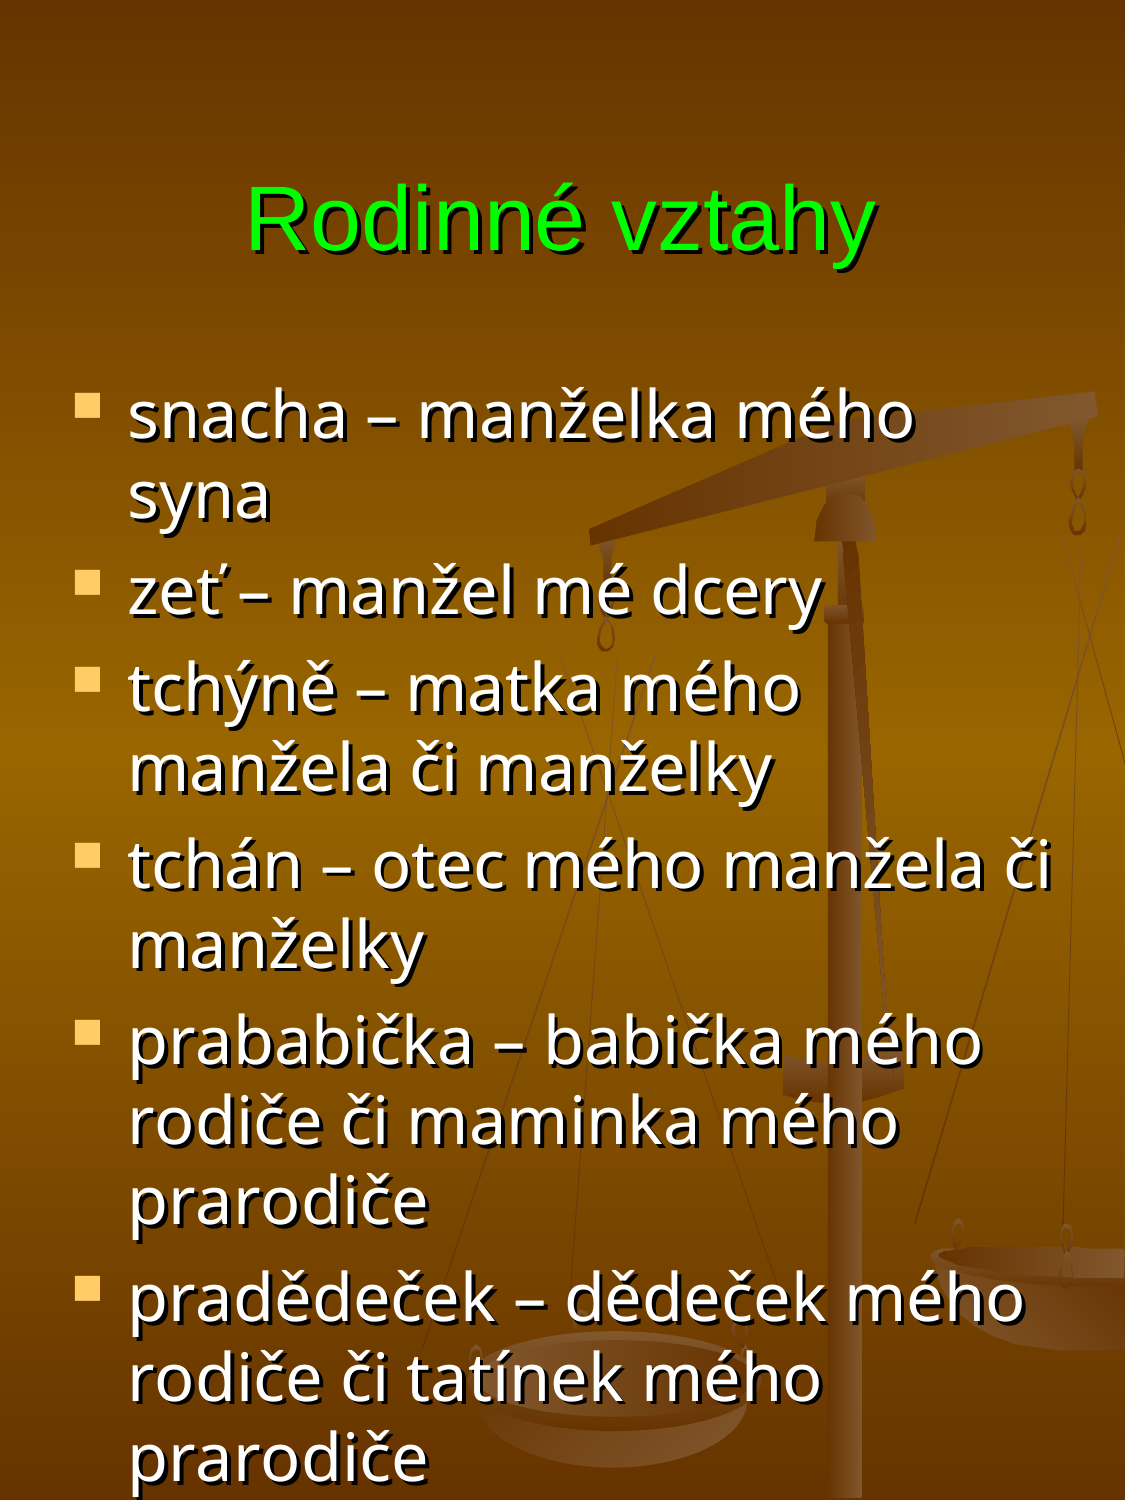

# Rodinné vztahy
snacha – manželka mého syna
zeť – manžel mé dcery
tchýně – matka mého manžela či manželky
tchán – otec mého manžela či manželky
prababička – babička mého rodiče či maminka mého prarodiče
pradědeček – dědeček mého rodiče či tatínek mého prarodiče